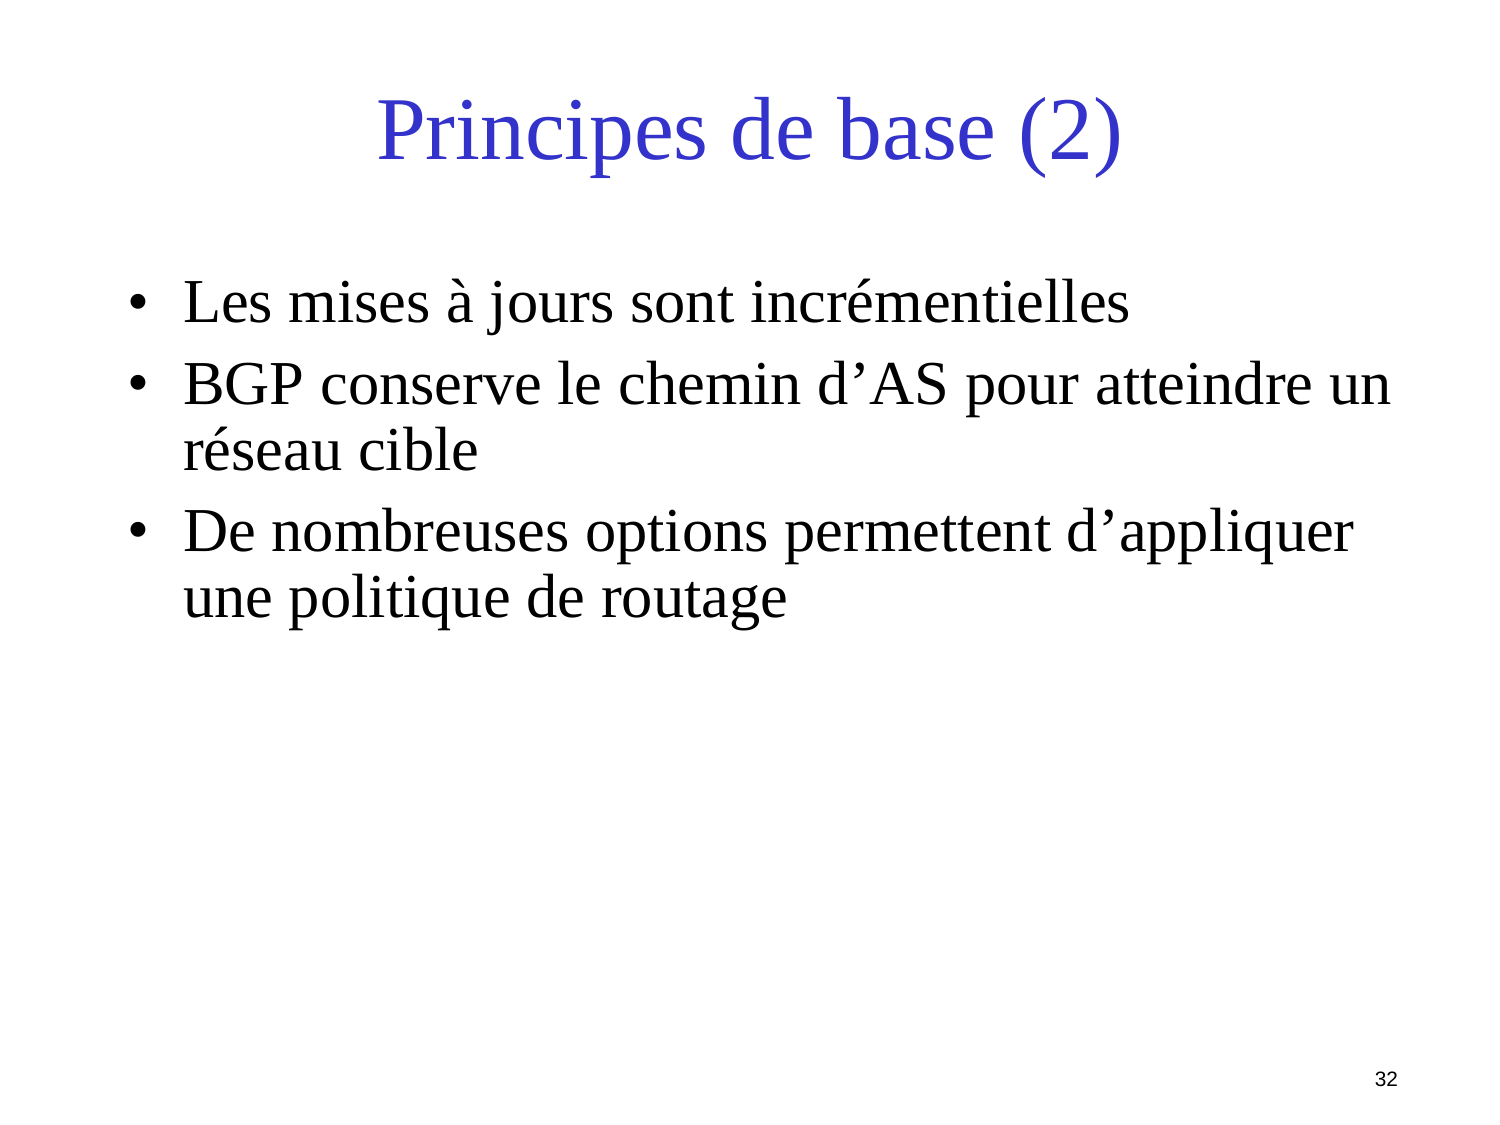

# Principes de base (2)
Les mises à jours sont incrémentielles
BGP conserve le chemin d’AS pour atteindre un réseau cible
De nombreuses options permettent d’appliquer une politique de routage